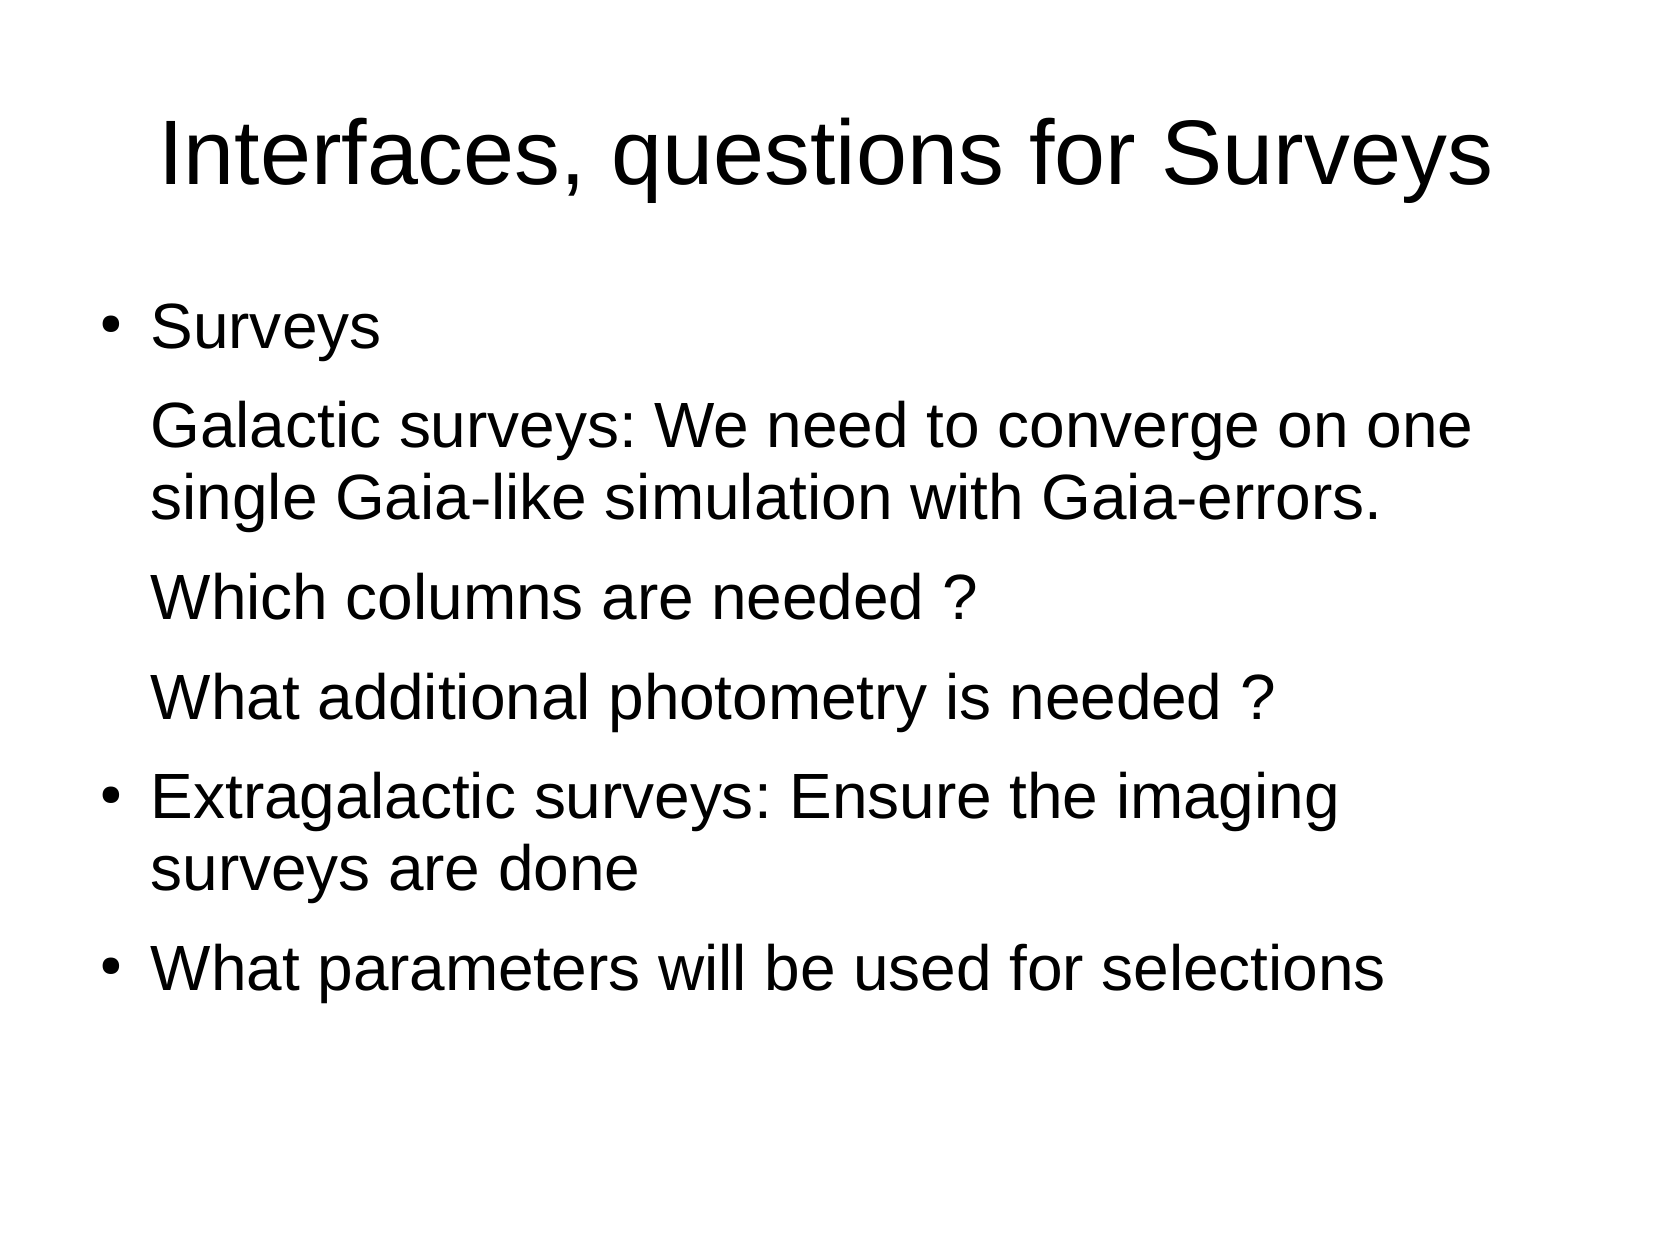

# Interfaces, questions for Surveys
Surveys
Galactic surveys: We need to converge on one single Gaia-like simulation with Gaia-errors.
Which columns are needed ?
What additional photometry is needed ?
Extragalactic surveys: Ensure the imaging surveys are done
What parameters will be used for selections